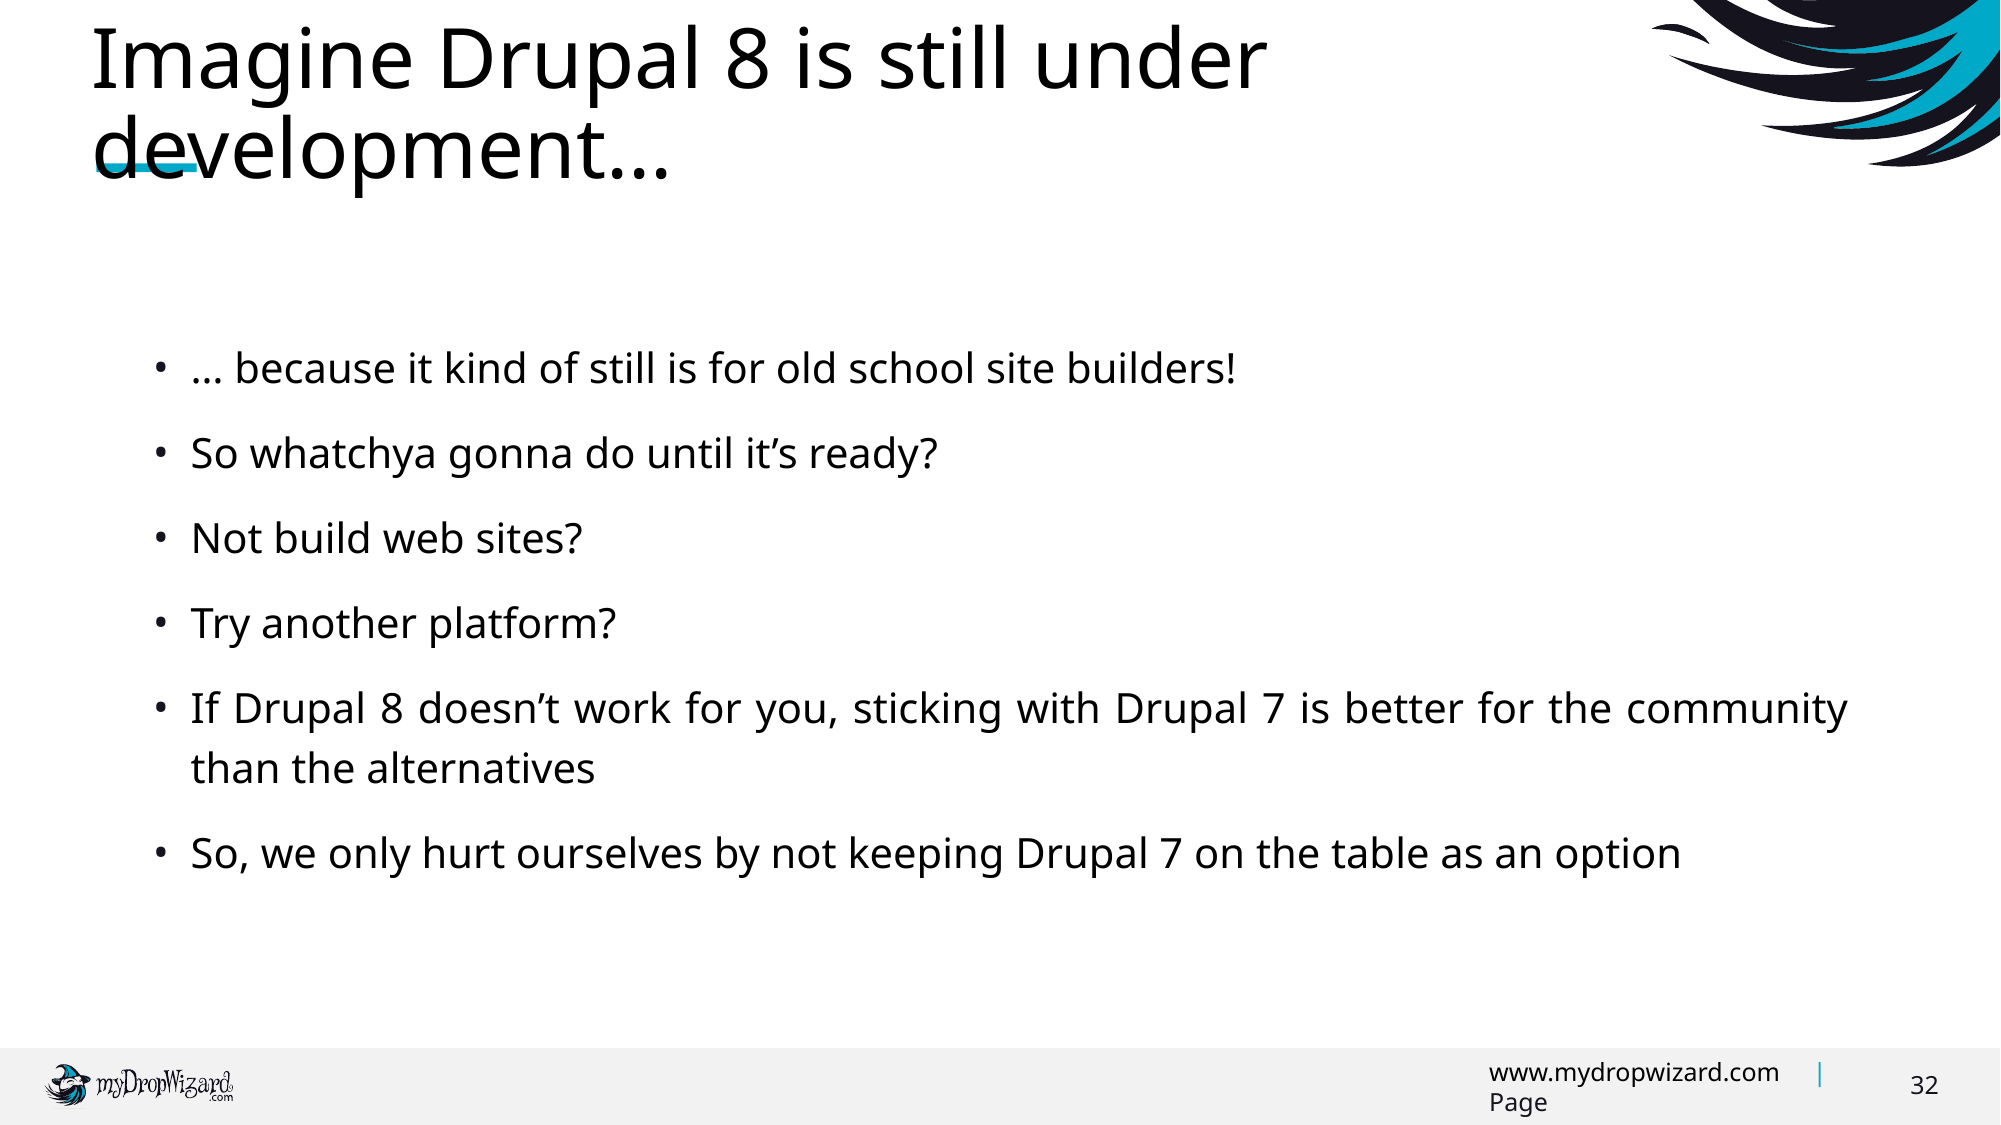

Imagine Drupal 8 is still under development...
# … because it kind of still is for old school site builders!
So whatchya gonna do until it’s ready?
Not build web sites?
Try another platform?
If Drupal 8 doesn’t work for you, sticking with Drupal 7 is better for the community than the alternatives
So, we only hurt ourselves by not keeping Drupal 7 on the table as an option